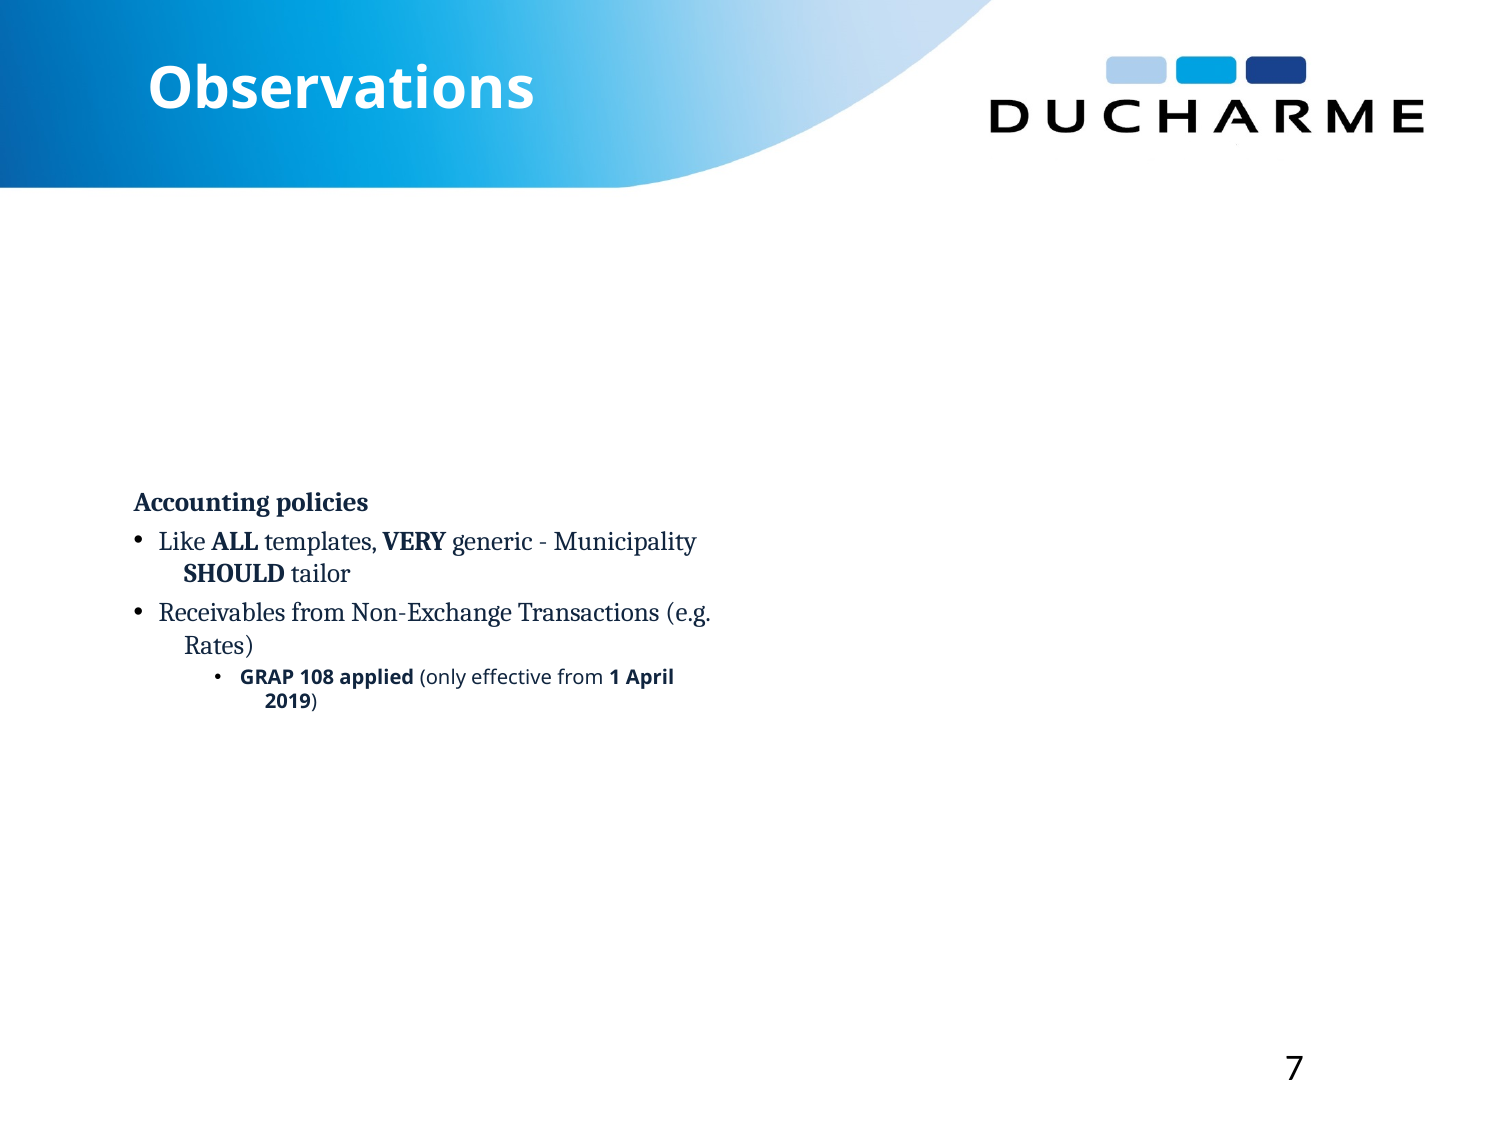

Observations
# Accounting policies
Like ALL templates, VERY generic - Municipality SHOULD tailor
Receivables from Non-Exchange Transactions (e.g. Rates)
GRAP 108 applied (only effective from 1 April 2019)